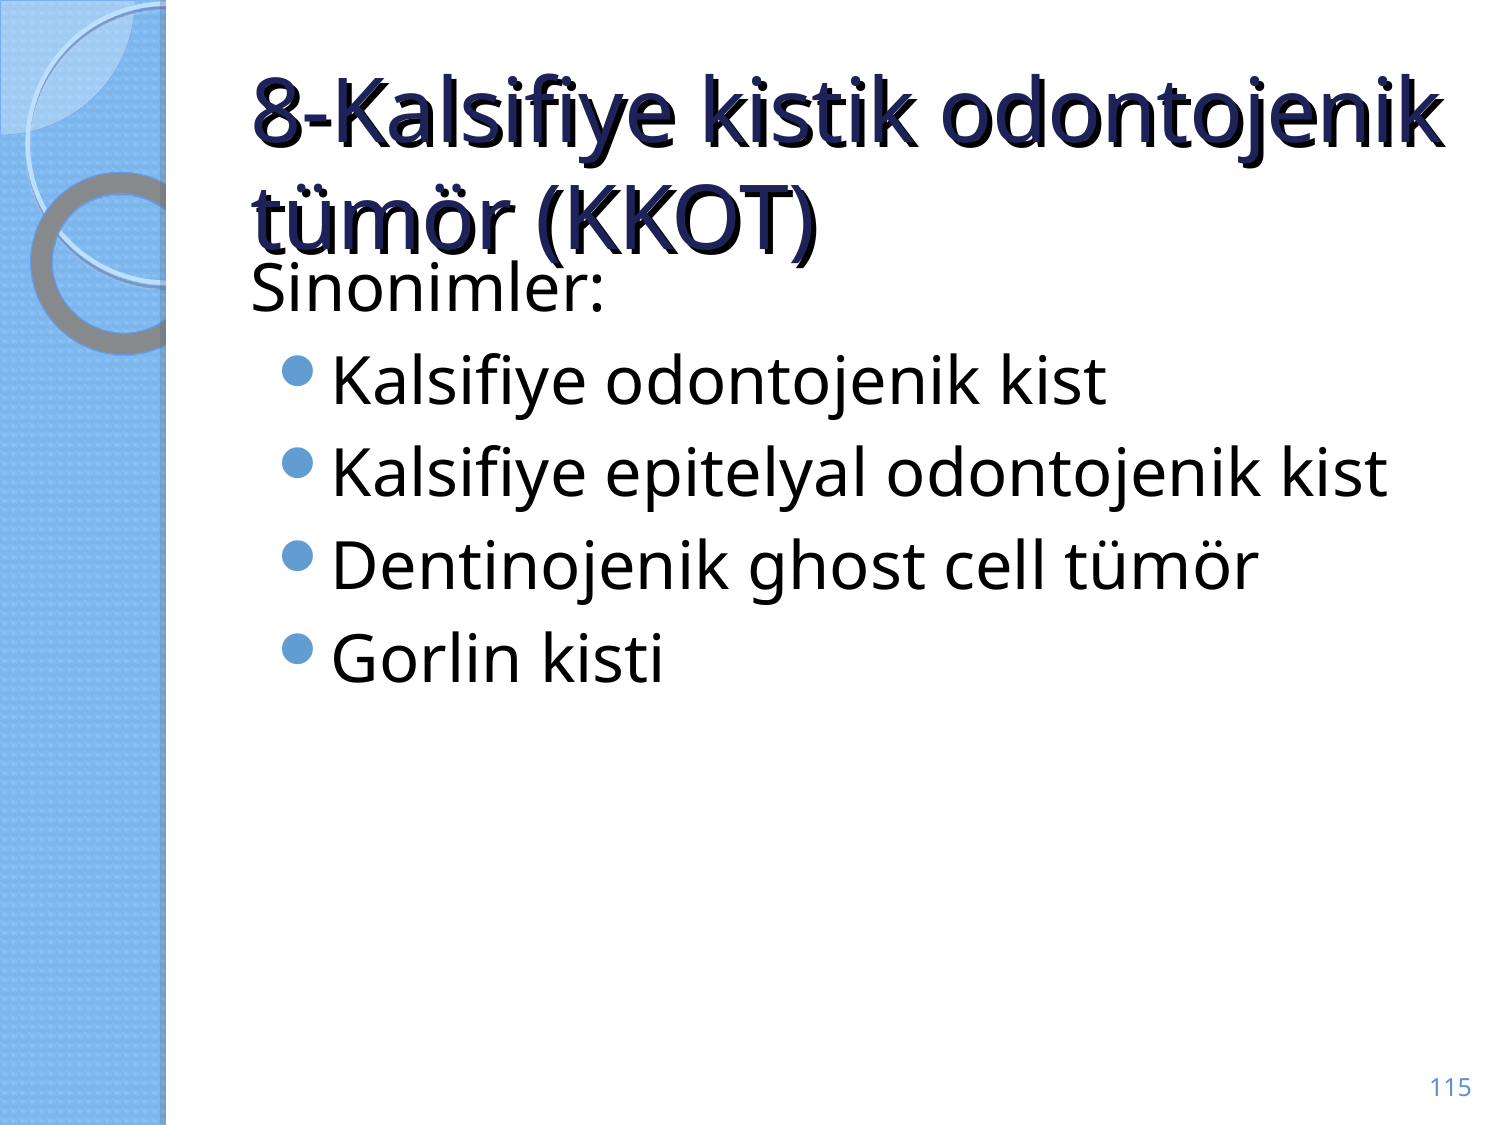

# 8-Kalsifiye kistik odontojenik tümör (KKOT)
Sinonimler:
Kalsifiye odontojenik kist
Kalsifiye epitelyal odontojenik kist
Dentinojenik ghost cell tümör
Gorlin kisti